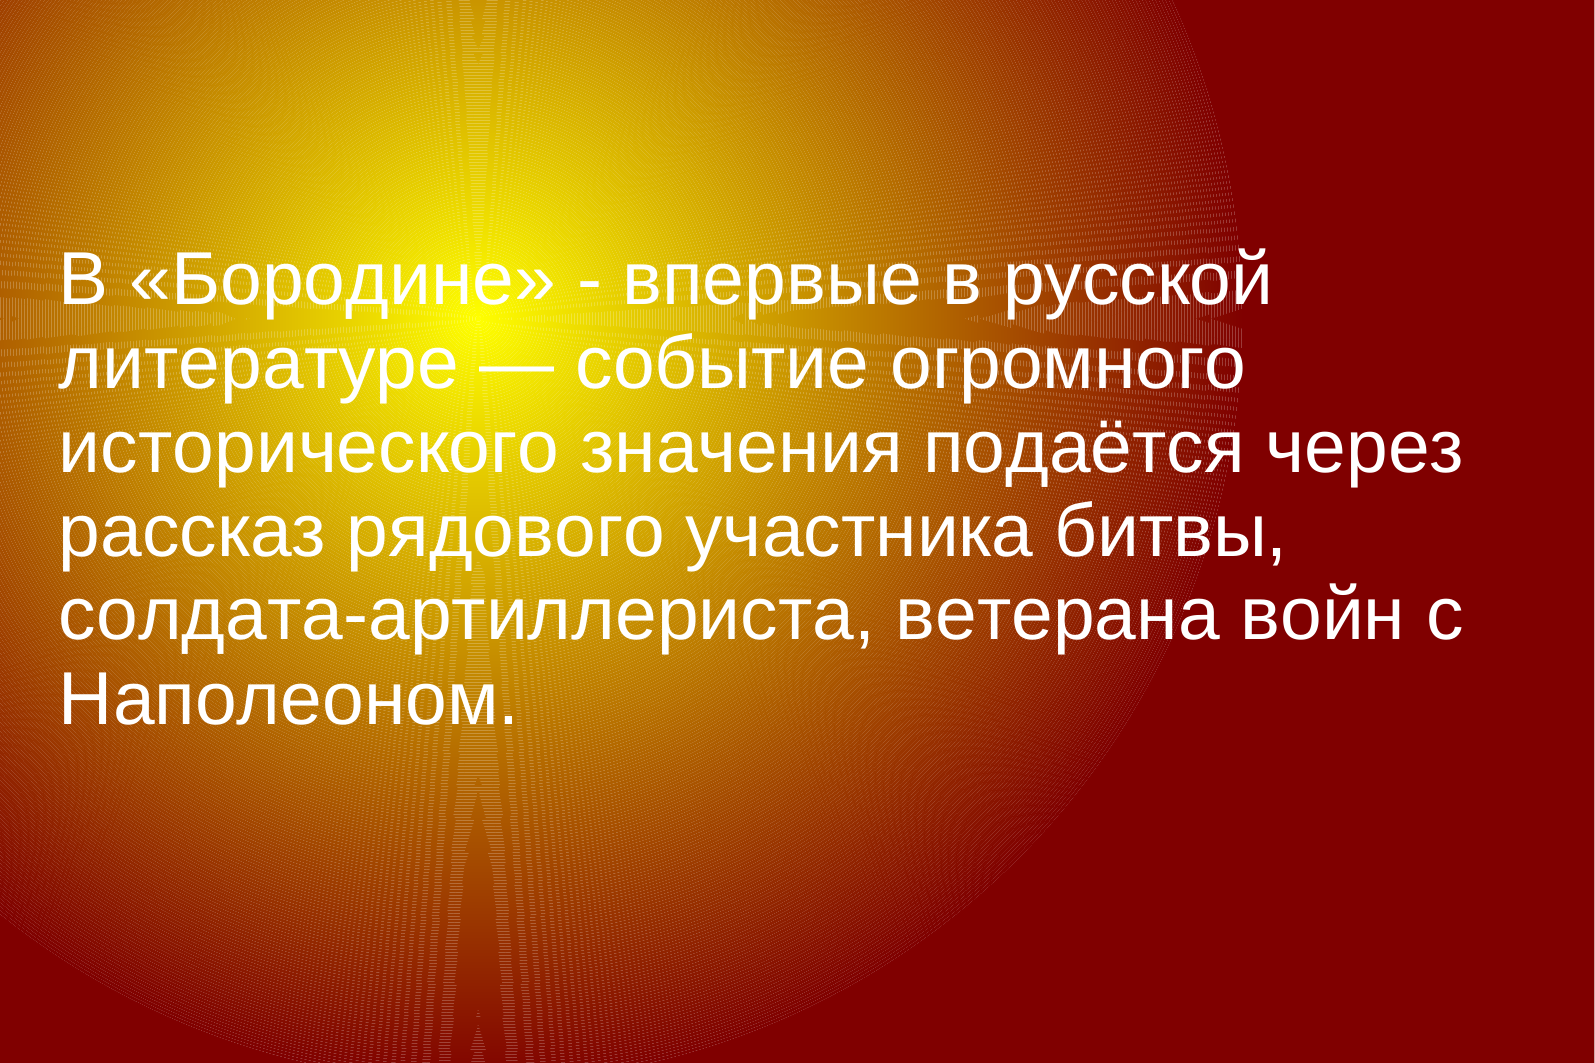

В «Бородине» - впервые в русской литературе — событие огромного исторического значения подаётся через рассказ рядового участника битвы, солдата-артиллериста, ветерана войн с Наполеоном.